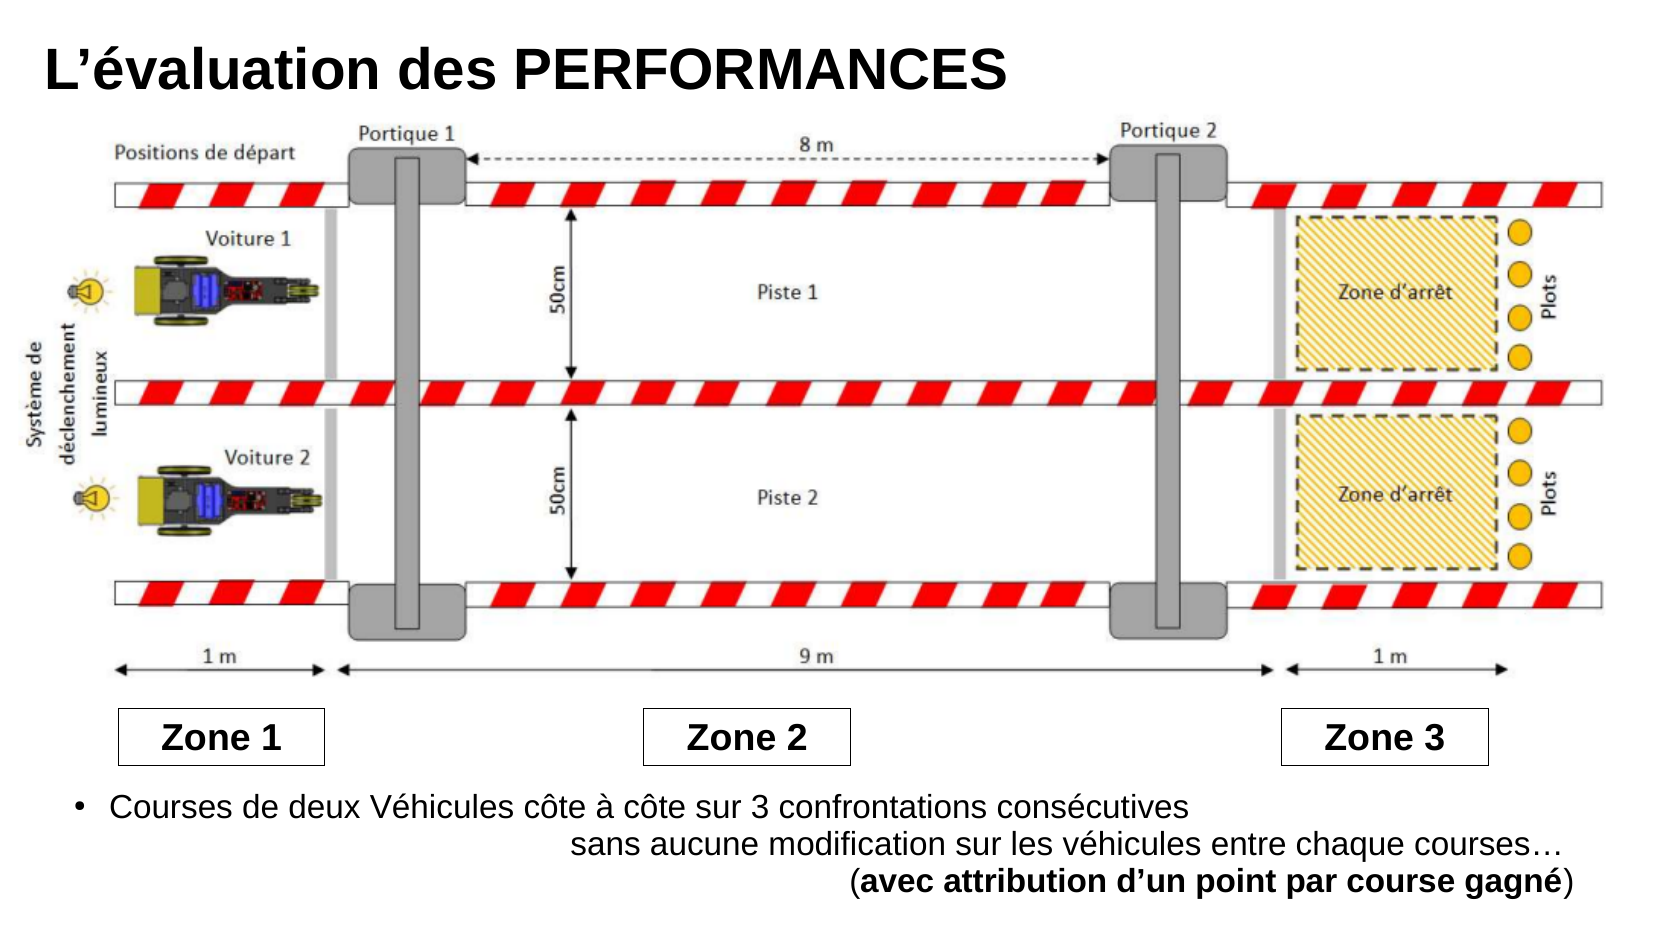

L’évaluation des PERFORMANCES
Zone 1
Zone 2
Zone 3
Courses de deux Véhicules côte à côte sur 3 confrontations consécutives
 sans aucune modification sur les véhicules entre chaque courses…
 (avec attribution d’un point par course gagné)